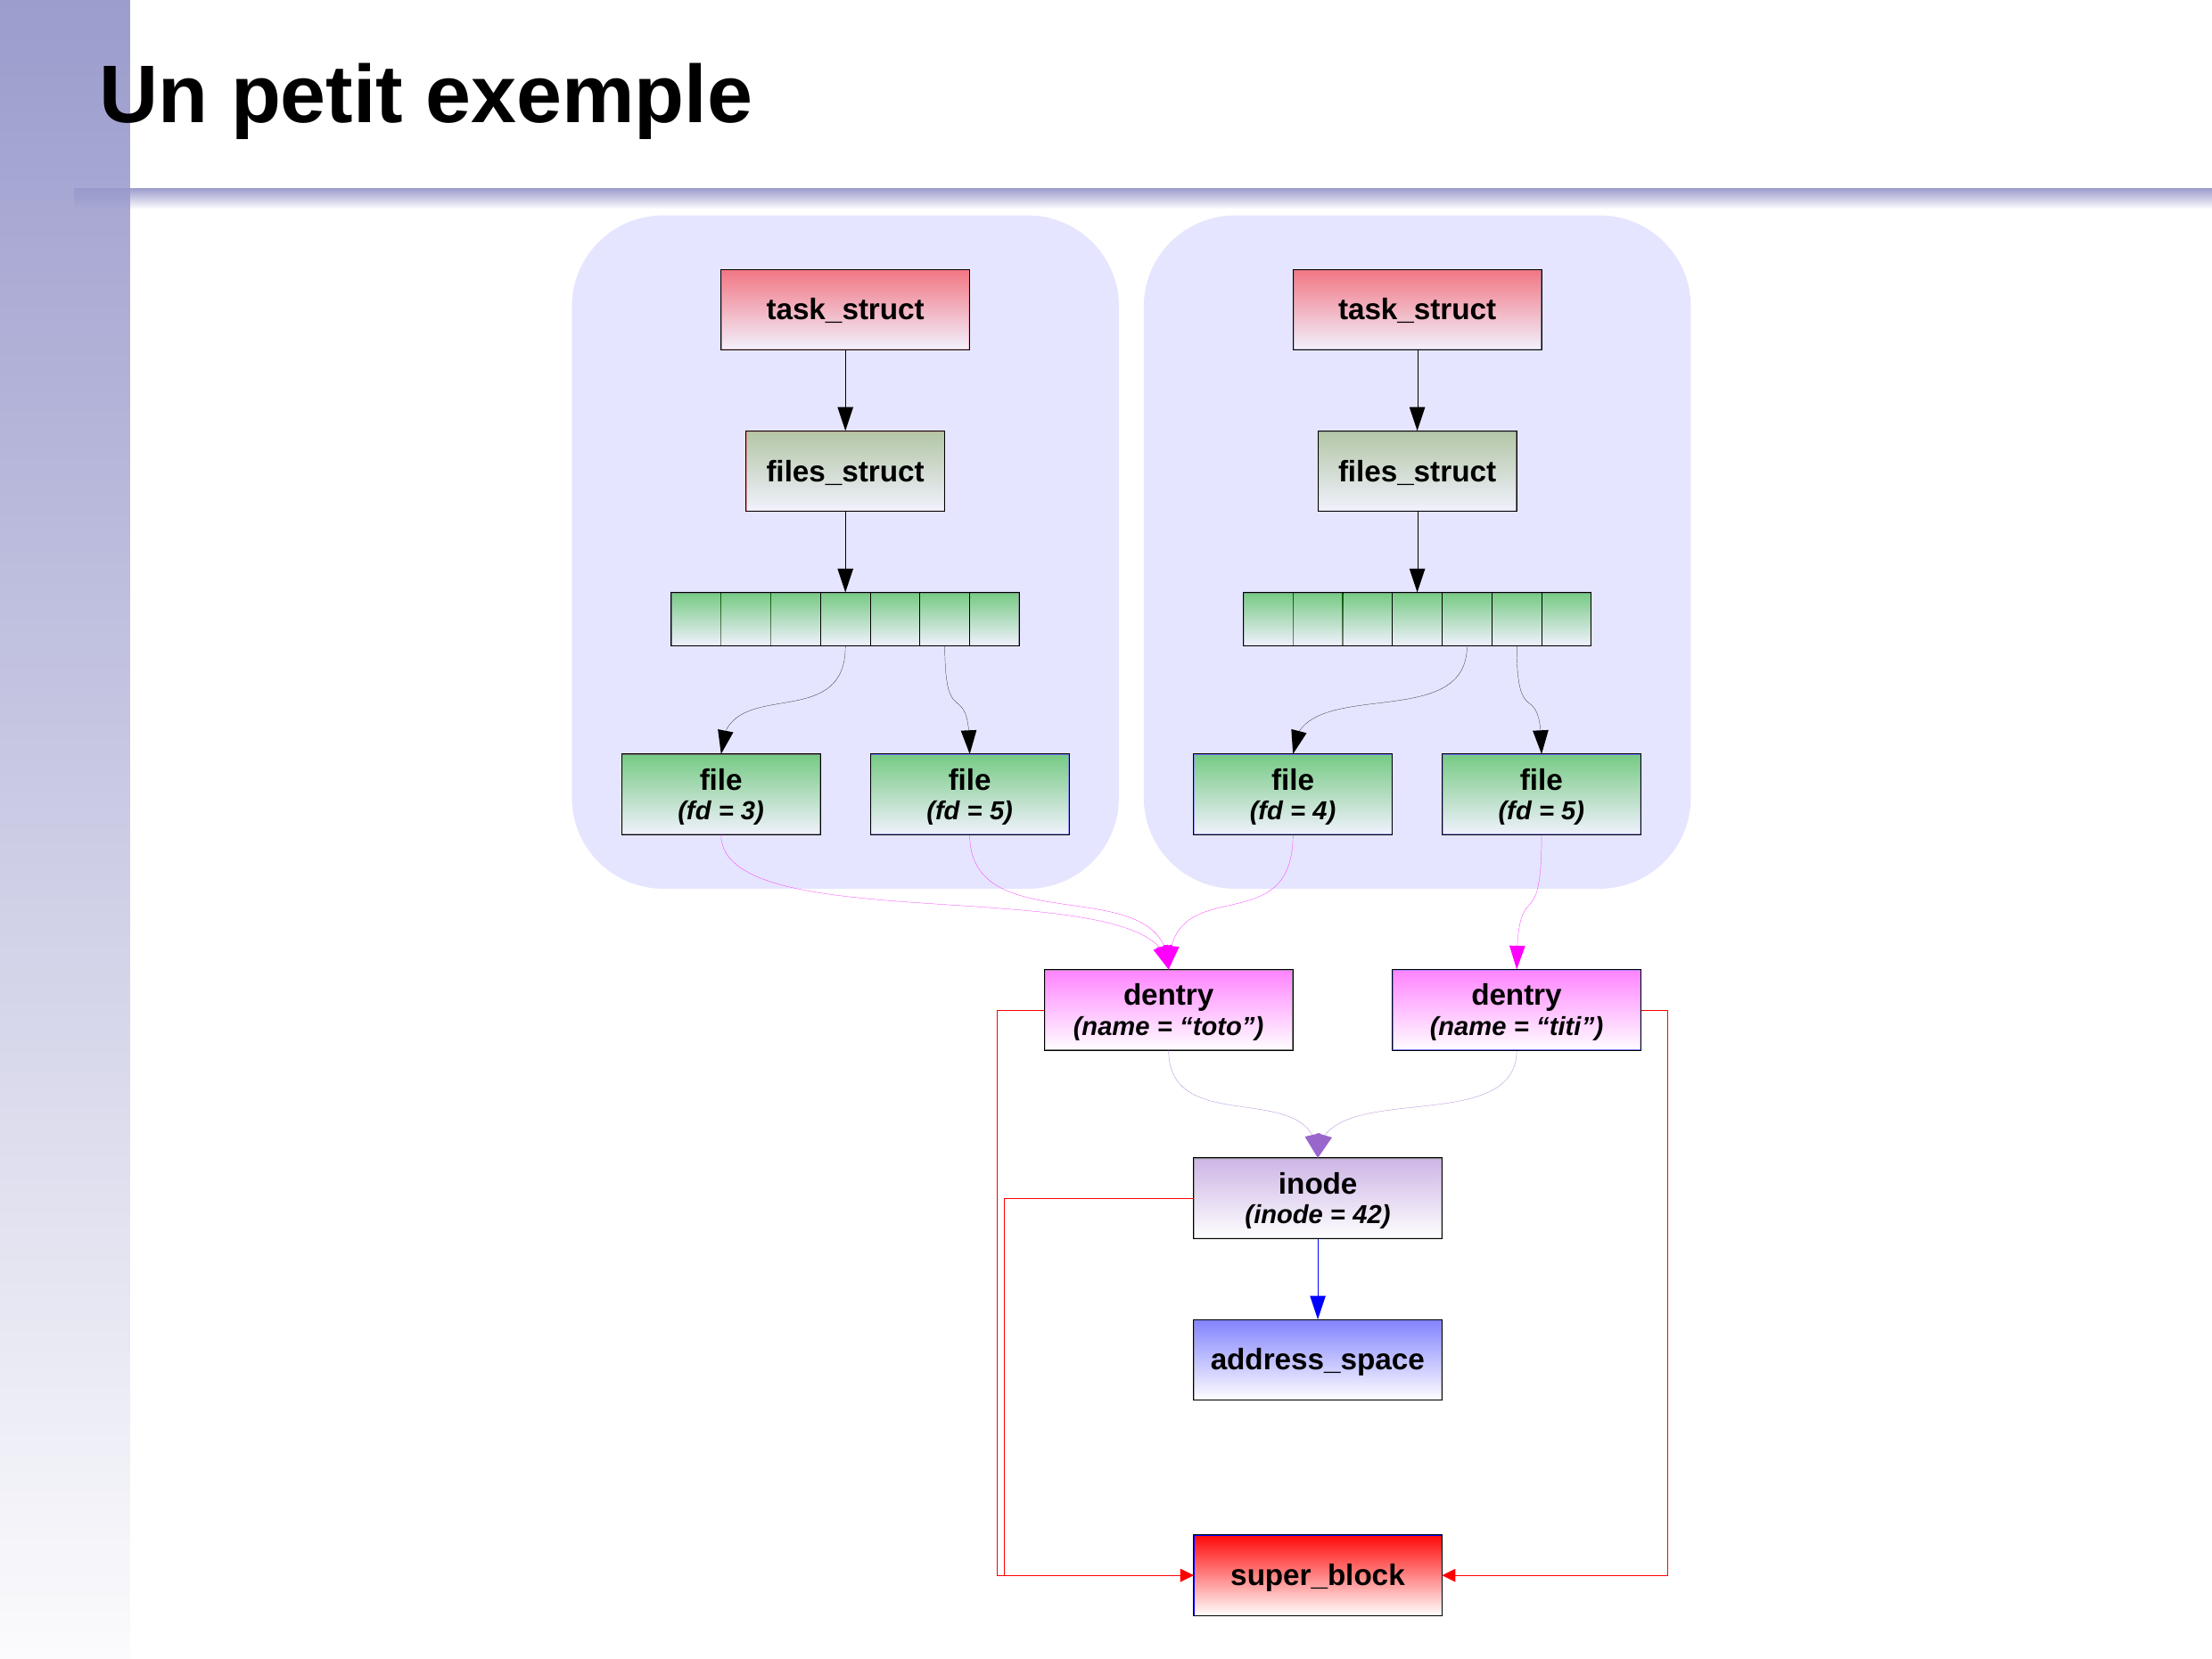

# Un petit exemple
task_struct
task_struct
files_struct
files_struct
file
(fd = 3)
file
(fd = 5)
file
(fd = 4)
file
(fd = 5)
dentry
(name = “toto”)
dentry
(name = “titi”)
inode
(inode = 42)
address_space
super_block